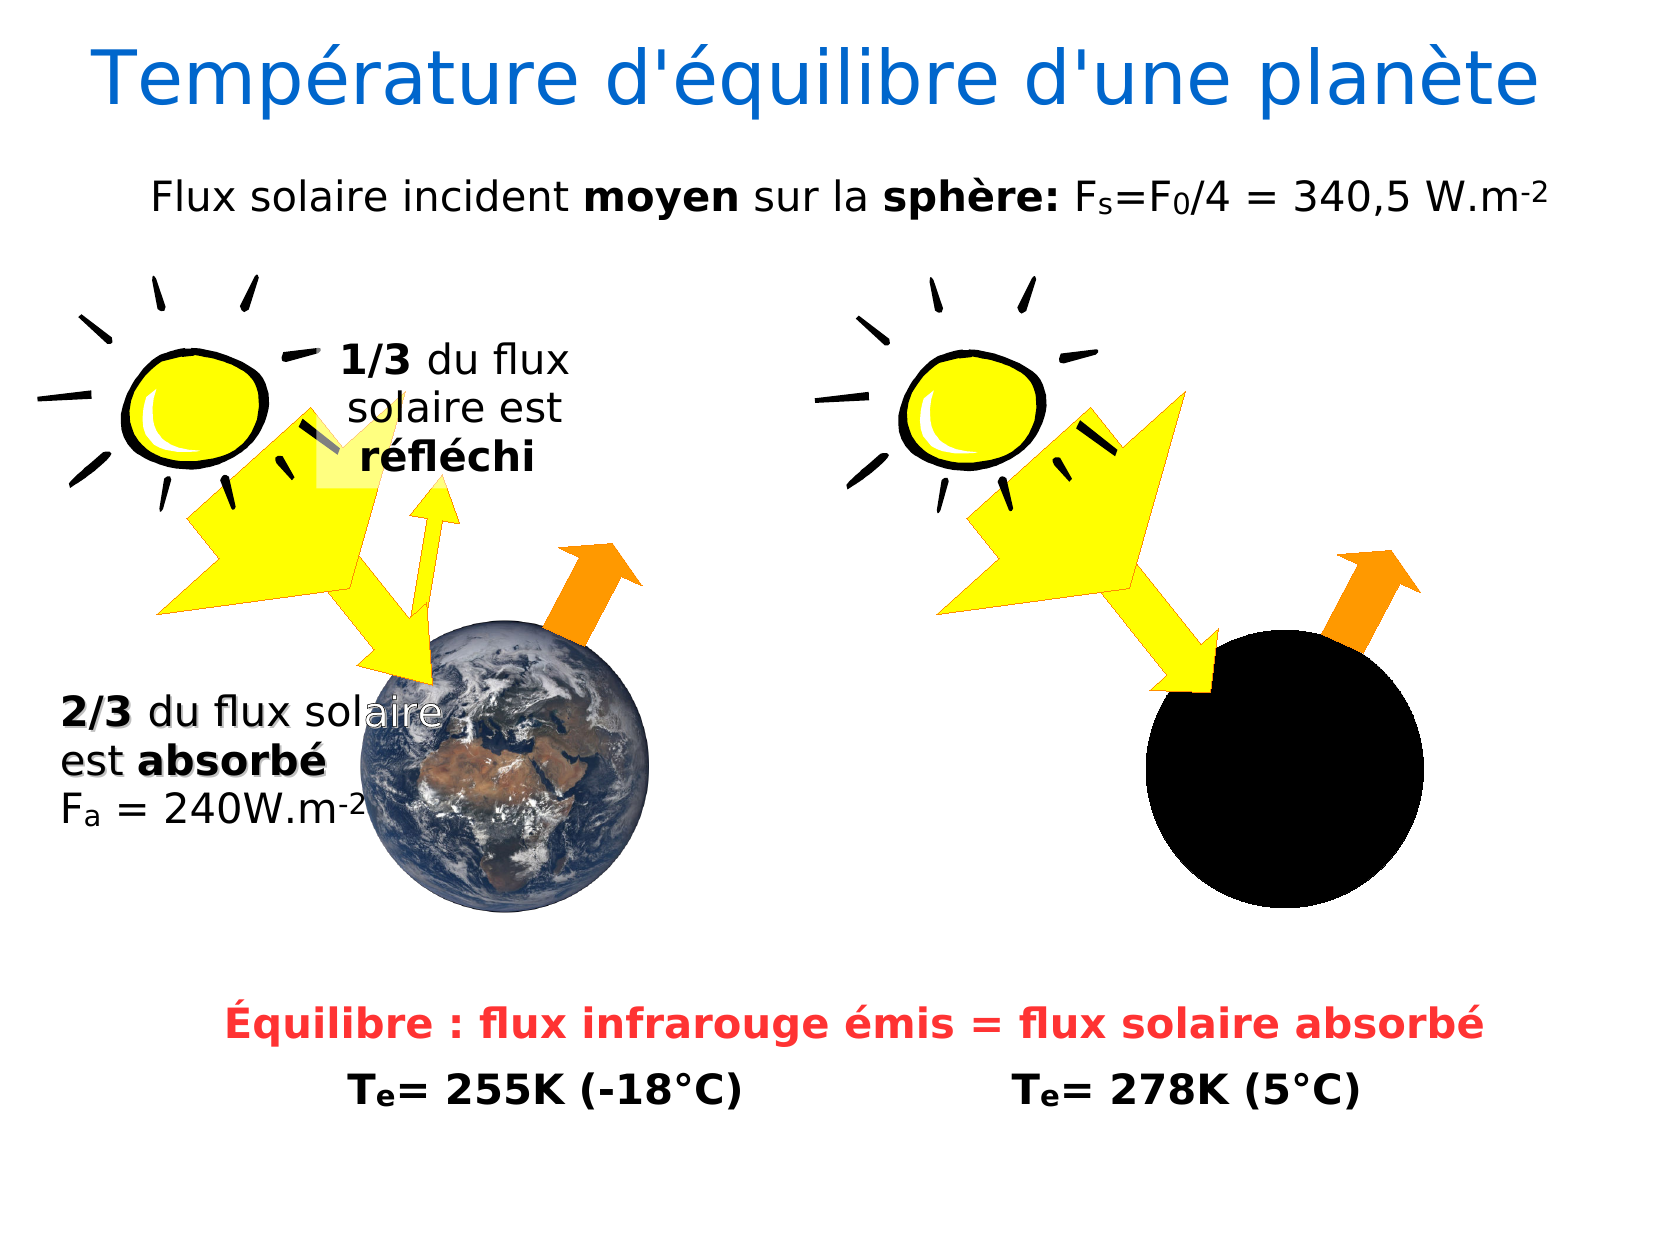

Température d'équilibre d'une planète
Flux solaire incident moyen sur la sphère: Fs=F0/4 = 340,5 W.m-2
1/3 du flux solaire est réfléchi
2/3 du flux solaire est absorbé
Fa = 240W.m-2
Équilibre : flux infrarouge émis = flux solaire absorbé
Te= 255K (-18°C)				Te= 278K (5°C)